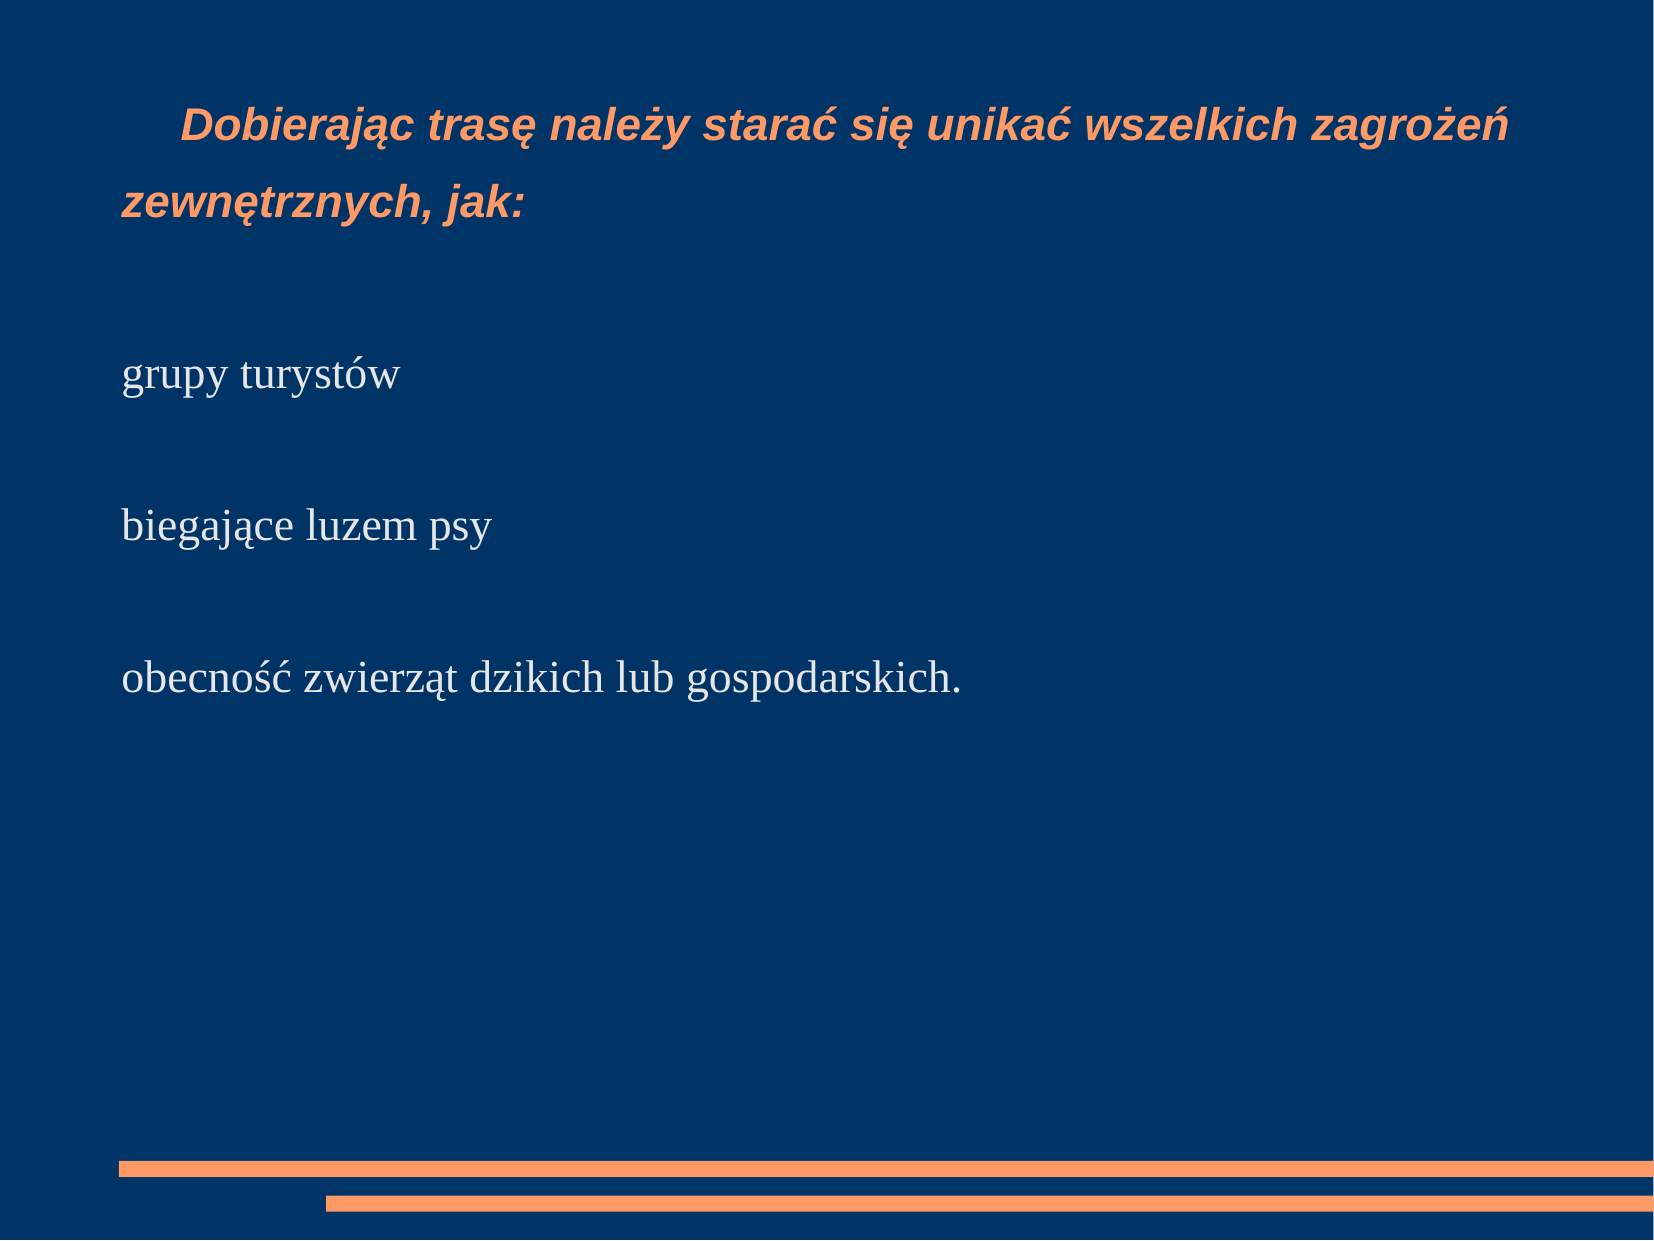

# Dobierając trasę należy starać się unikać wszelkich zagrożeń zewnętrznych, jak:
grupy turystów
biegające luzem psy
obecność zwierząt dzikich lub gospodarskich.